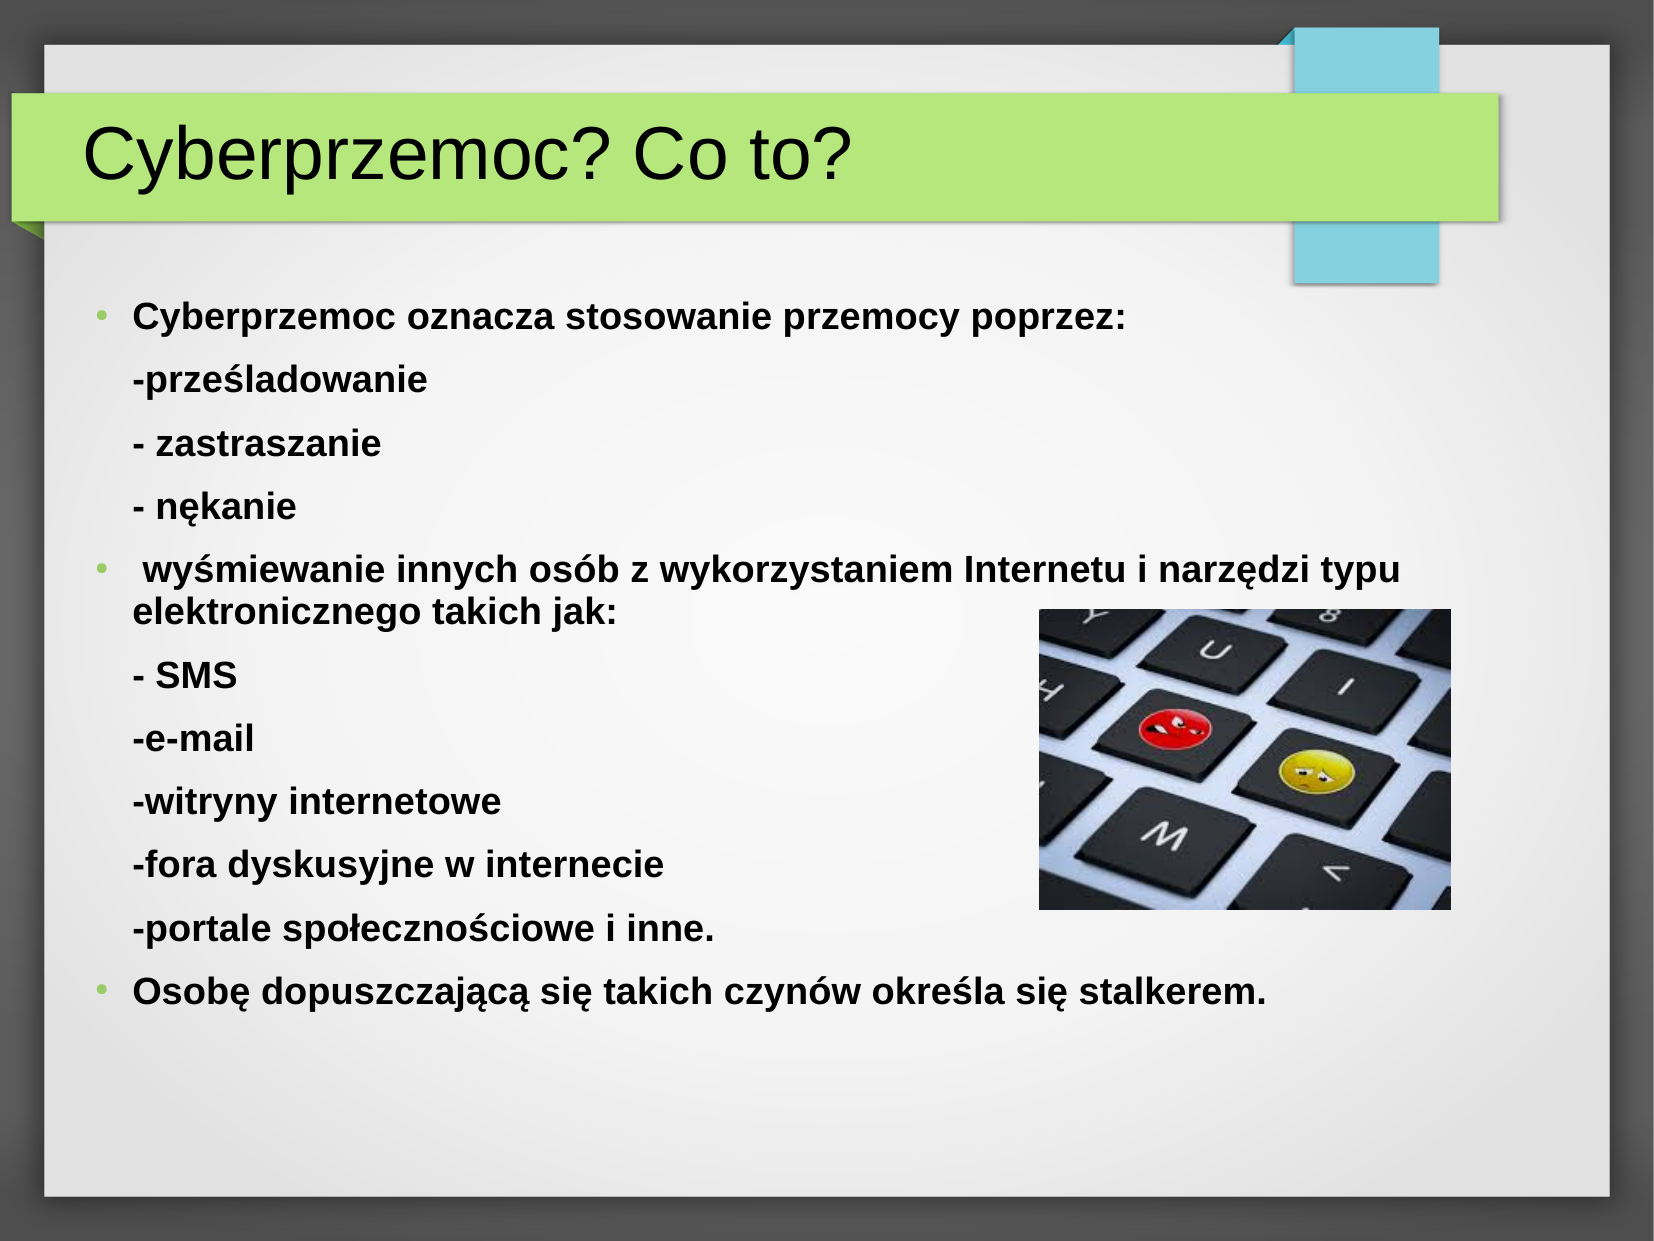

# Cyberprzemoc? Co to?
Cyberprzemoc oznacza stosowanie przemocy poprzez:
-prześladowanie
- zastraszanie
- nękanie
 wyśmiewanie innych osób z wykorzystaniem Internetu i narzędzi typu elektronicznego takich jak:
- SMS
-e-mail
-witryny internetowe
-fora dyskusyjne w internecie
-portale społecznościowe i inne.
Osobę dopuszczającą się takich czynów określa się stalkerem.